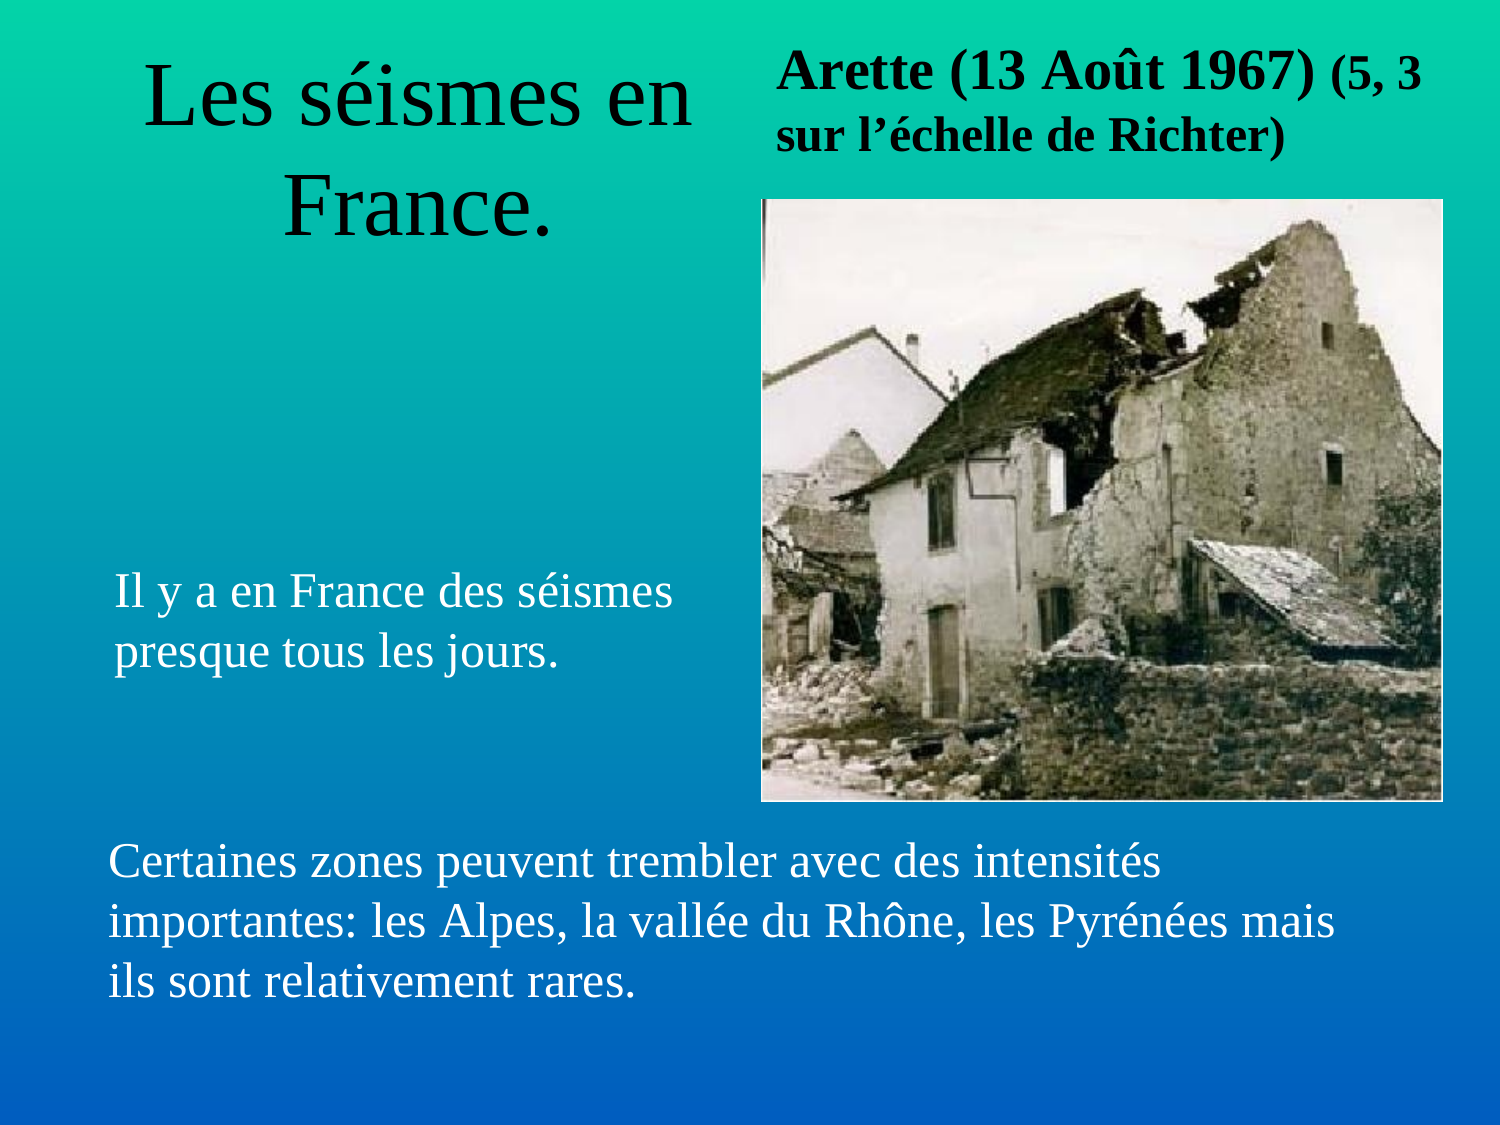

Arette (13 Août 1967) (5, 3 sur l’échelle de Richter)
Les séismes en France.
Il y a en France des séismes presque tous les jours.
Certaines zones peuvent trembler avec des intensités importantes: les Alpes, la vallée du Rhône, les Pyrénées mais ils sont relativement rares.